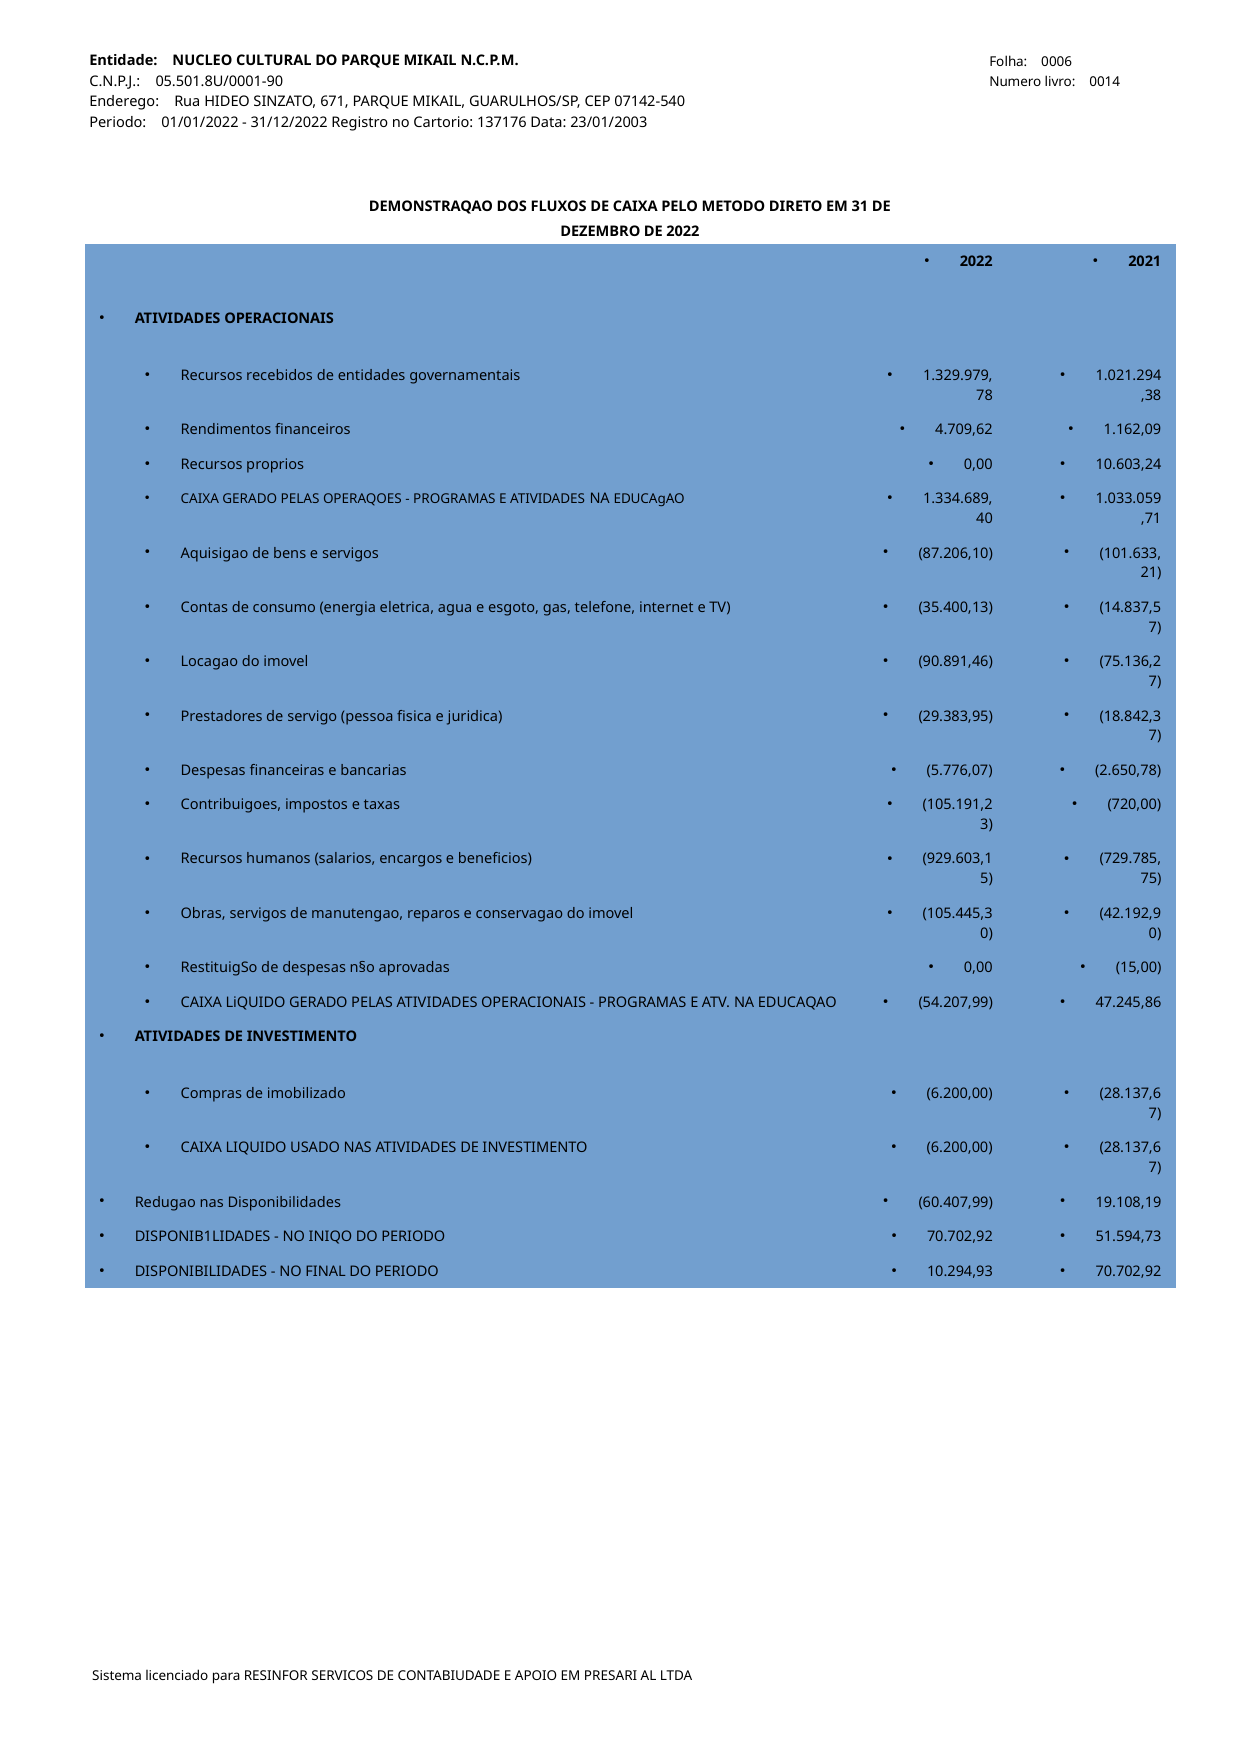

Entidade: NUCLEO CULTURAL DO PARQUE MIKAIL N.C.P.M.
C.N.P.J.: 05.501.8U/0001-90
Enderego: Rua HIDEO SINZATO, 671, PARQUE MIKAIL, GUARULHOS/SP, CEP 07142-540
Periodo: 01/01/2022 - 31/12/2022 Registro no Cartorio: 137176 Data: 23/01/2003
Folha: 0006
Numero livro: 0014
DEMONSTRAQAO DOS FLUXOS DE CAIXA PELO METODO DIRETO EM 31 DE DEZEMBRO DE 2022
| | 2022 | 2021 |
| --- | --- | --- |
| ATIVIDADES OPERACIONAIS | | |
| Recursos recebidos de entidades governamentais | 1.329.979,78 | 1.021.294,38 |
| Rendimentos financeiros | 4.709,62 | 1.162,09 |
| Recursos proprios | 0,00 | 10.603,24 |
| CAIXA GERADO PELAS OPERAQOES - PROGRAMAS E ATIVIDADES NA EDUCAgAO | 1.334.689,40 | 1.033.059,71 |
| Aquisigao de bens e servigos | (87.206,10) | (101.633,21) |
| Contas de consumo (energia eletrica, agua e esgoto, gas, telefone, internet e TV) | (35.400,13) | (14.837,57) |
| Locagao do imovel | (90.891,46) | (75.136,27) |
| Prestadores de servigo (pessoa fisica e juridica) | (29.383,95) | (18.842,37) |
| Despesas financeiras e bancarias | (5.776,07) | (2.650,78) |
| Contribuigoes, impostos e taxas | (105.191,23) | (720,00) |
| Recursos humanos (salarios, encargos e beneficios) | (929.603,15) | (729.785,75) |
| Obras, servigos de manutengao, reparos e conservagao do imovel | (105.445,30) | (42.192,90) |
| RestituigSo de despesas n§o aprovadas | 0,00 | (15,00) |
| CAIXA LiQUIDO GERADO PELAS ATIVIDADES OPERACIONAIS - PROGRAMAS E ATV. NA EDUCAQAO | (54.207,99) | 47.245,86 |
| ATIVIDADES DE INVESTIMENTO | | |
| Compras de imobilizado | (6.200,00) | (28.137,67) |
| CAIXA LIQUIDO USADO NAS ATIVIDADES DE INVESTIMENTO | (6.200,00) | (28.137,67) |
| Redugao nas Disponibilidades | (60.407,99) | 19.108,19 |
| DISPONIB1LIDADES - NO INIQO DO PERIODO | 70.702,92 | 51.594,73 |
| DISPONIBILIDADES - NO FINAL DO PERIODO | 10.294,93 | 70.702,92 |
Sistema licenciado para RESINFOR SERVICOS DE CONTABIUDADE E APOIO EM PRESARI AL LTDA